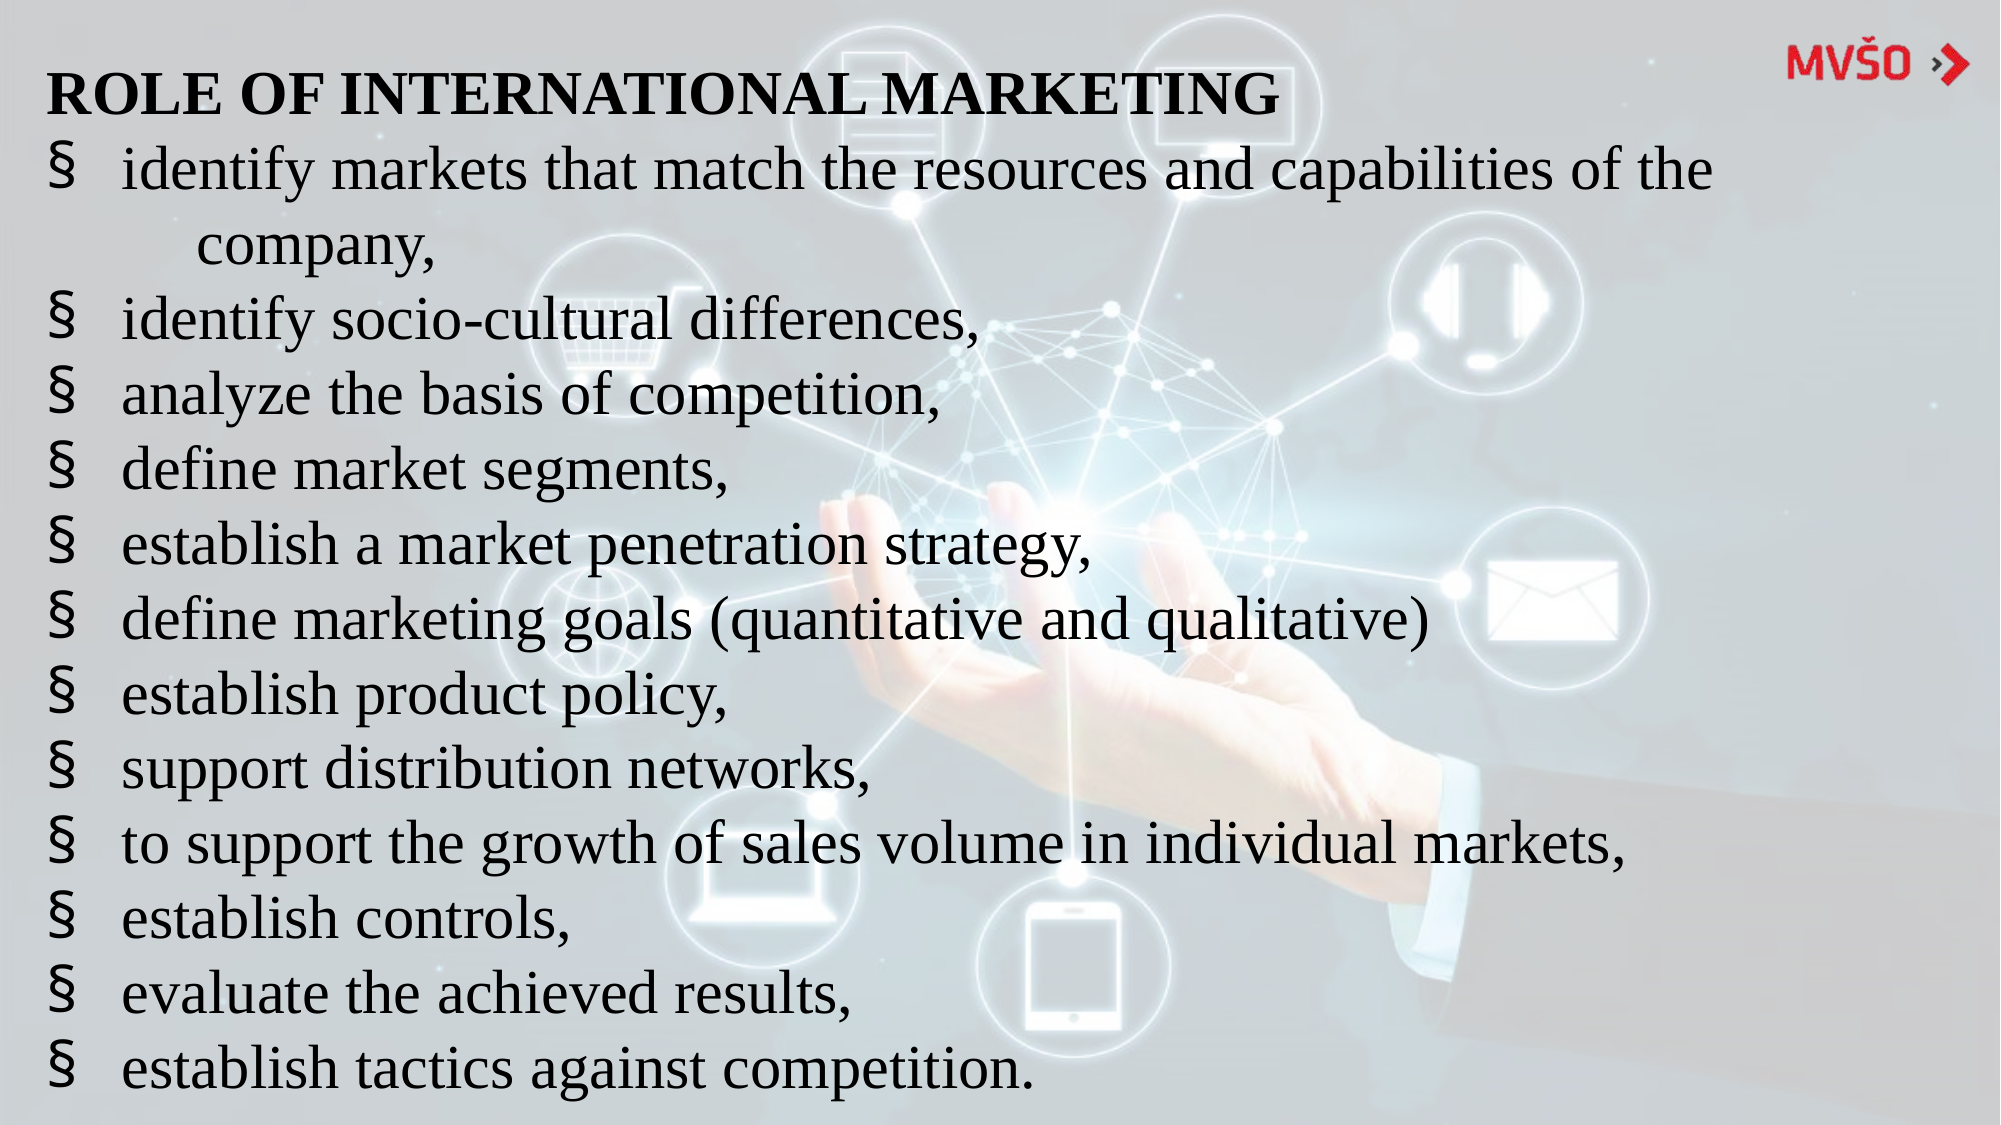

ROLE OF INTERNATIONAL MARKETING
identify markets that match the resources and capabilities of the company,
identify socio-cultural differences,
analyze the basis of competition,
define market segments,
establish a market penetration strategy,
define marketing goals (quantitative and qualitative)
establish product policy,
support distribution networks,
to support the growth of sales volume in individual markets,
establish controls,
evaluate the achieved results,
establish tactics against competition.